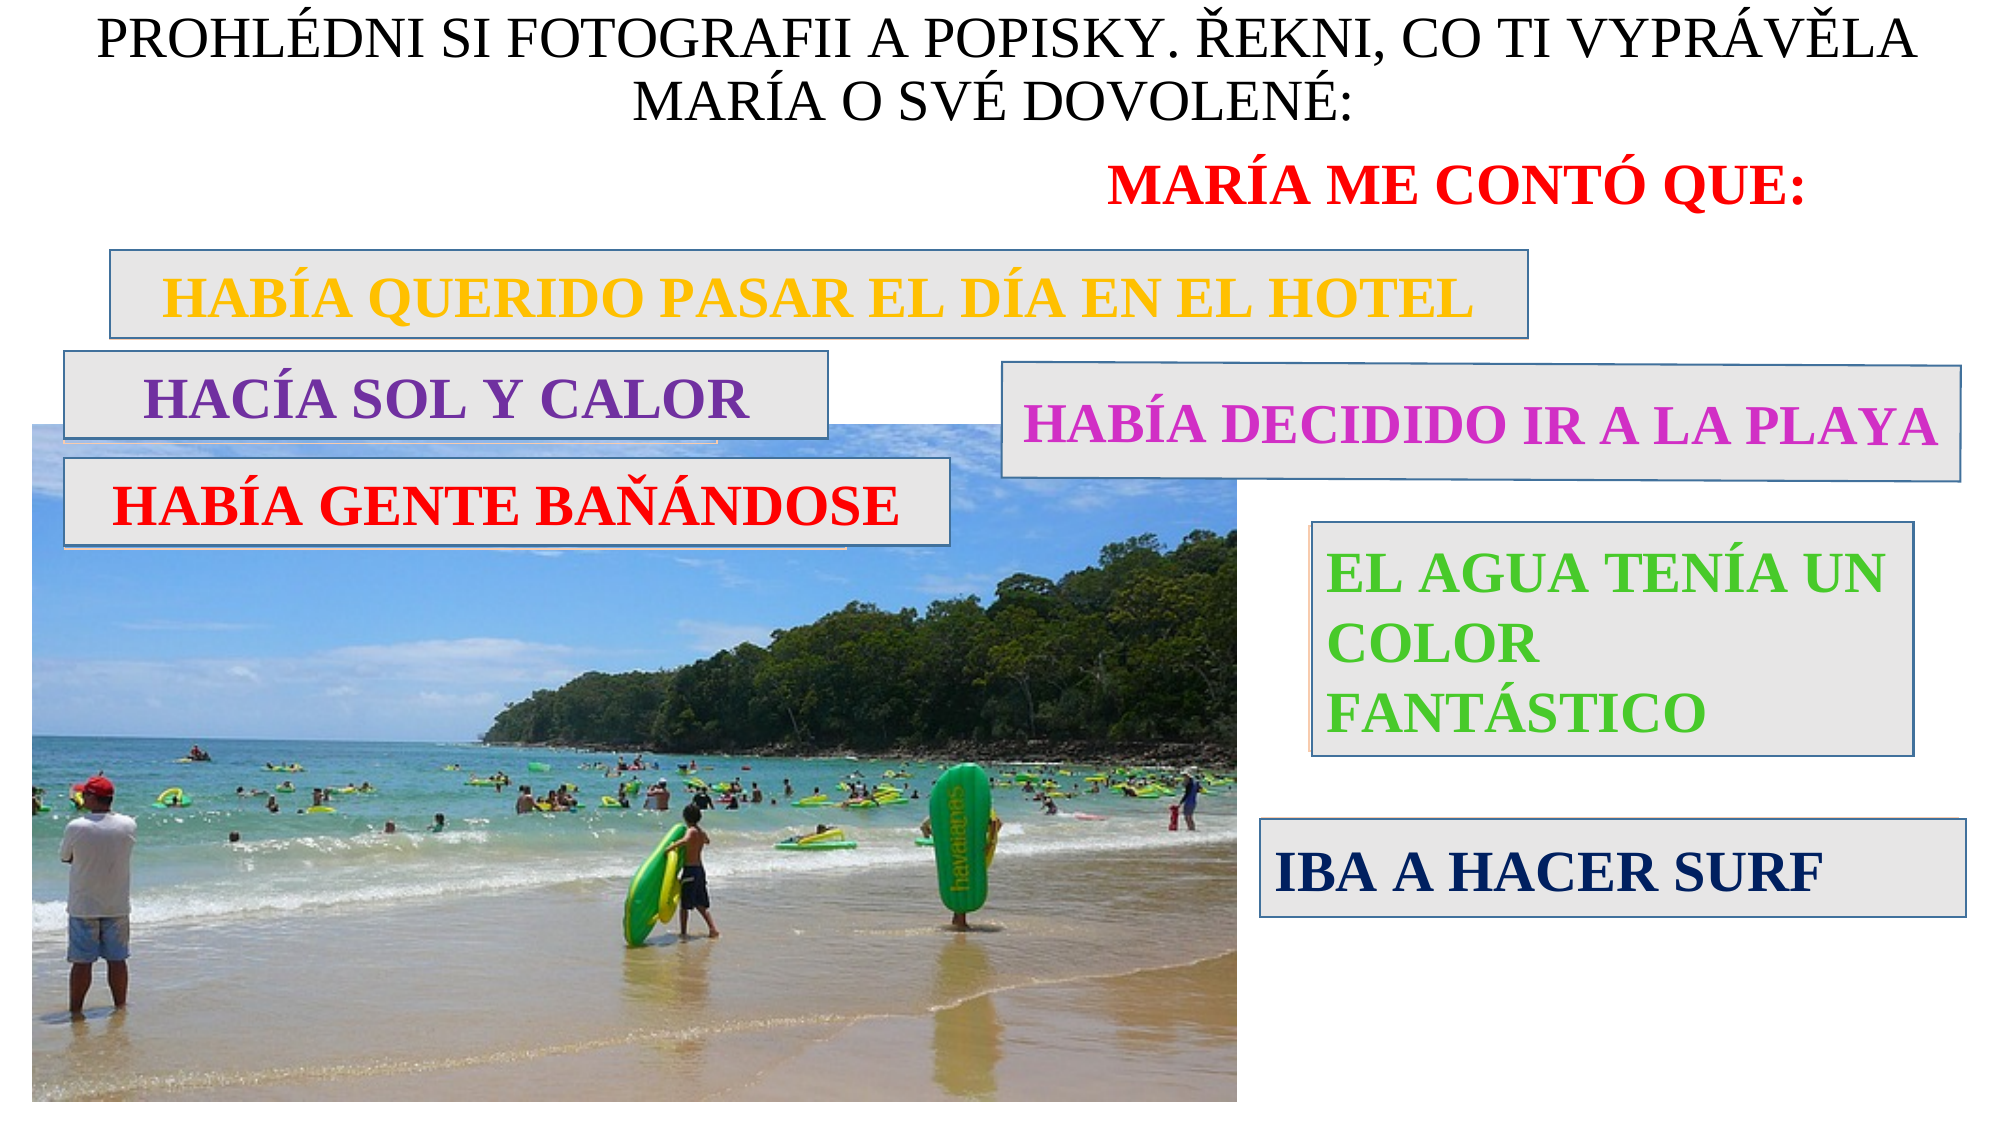

# PROHLÉDNI SI FOTOGRAFII A POPISKY. ŘEKNI, CO TI VYPRÁVĚLA MARÍA O SVÉ DOVOLENÉ:
						MARÍA ME CONTÓ QUE:
HABÍA QUERIDO PASAR EL DÍA EN EL HOTEL
PRIMERO QUERÍA PASAR EL DÍA EN EL HOTEL
HACÍA SOL Y CALOR
HACE SOL Y CALOR
HABÍA DECIDIDO IR A LA PLAYA
DECIDÍ IR A LA PLAYA
HABÍA GENTE BAŇÁNDOSE
HAY GENTE BAŇÁNDOSE
EL AGUA TENÍA UN COLOR FANTÁSTICO
EL AGUA TIENE UN COLOR FANTÁSTICO
VOY A HACER SURF
IBA A HACER SURF